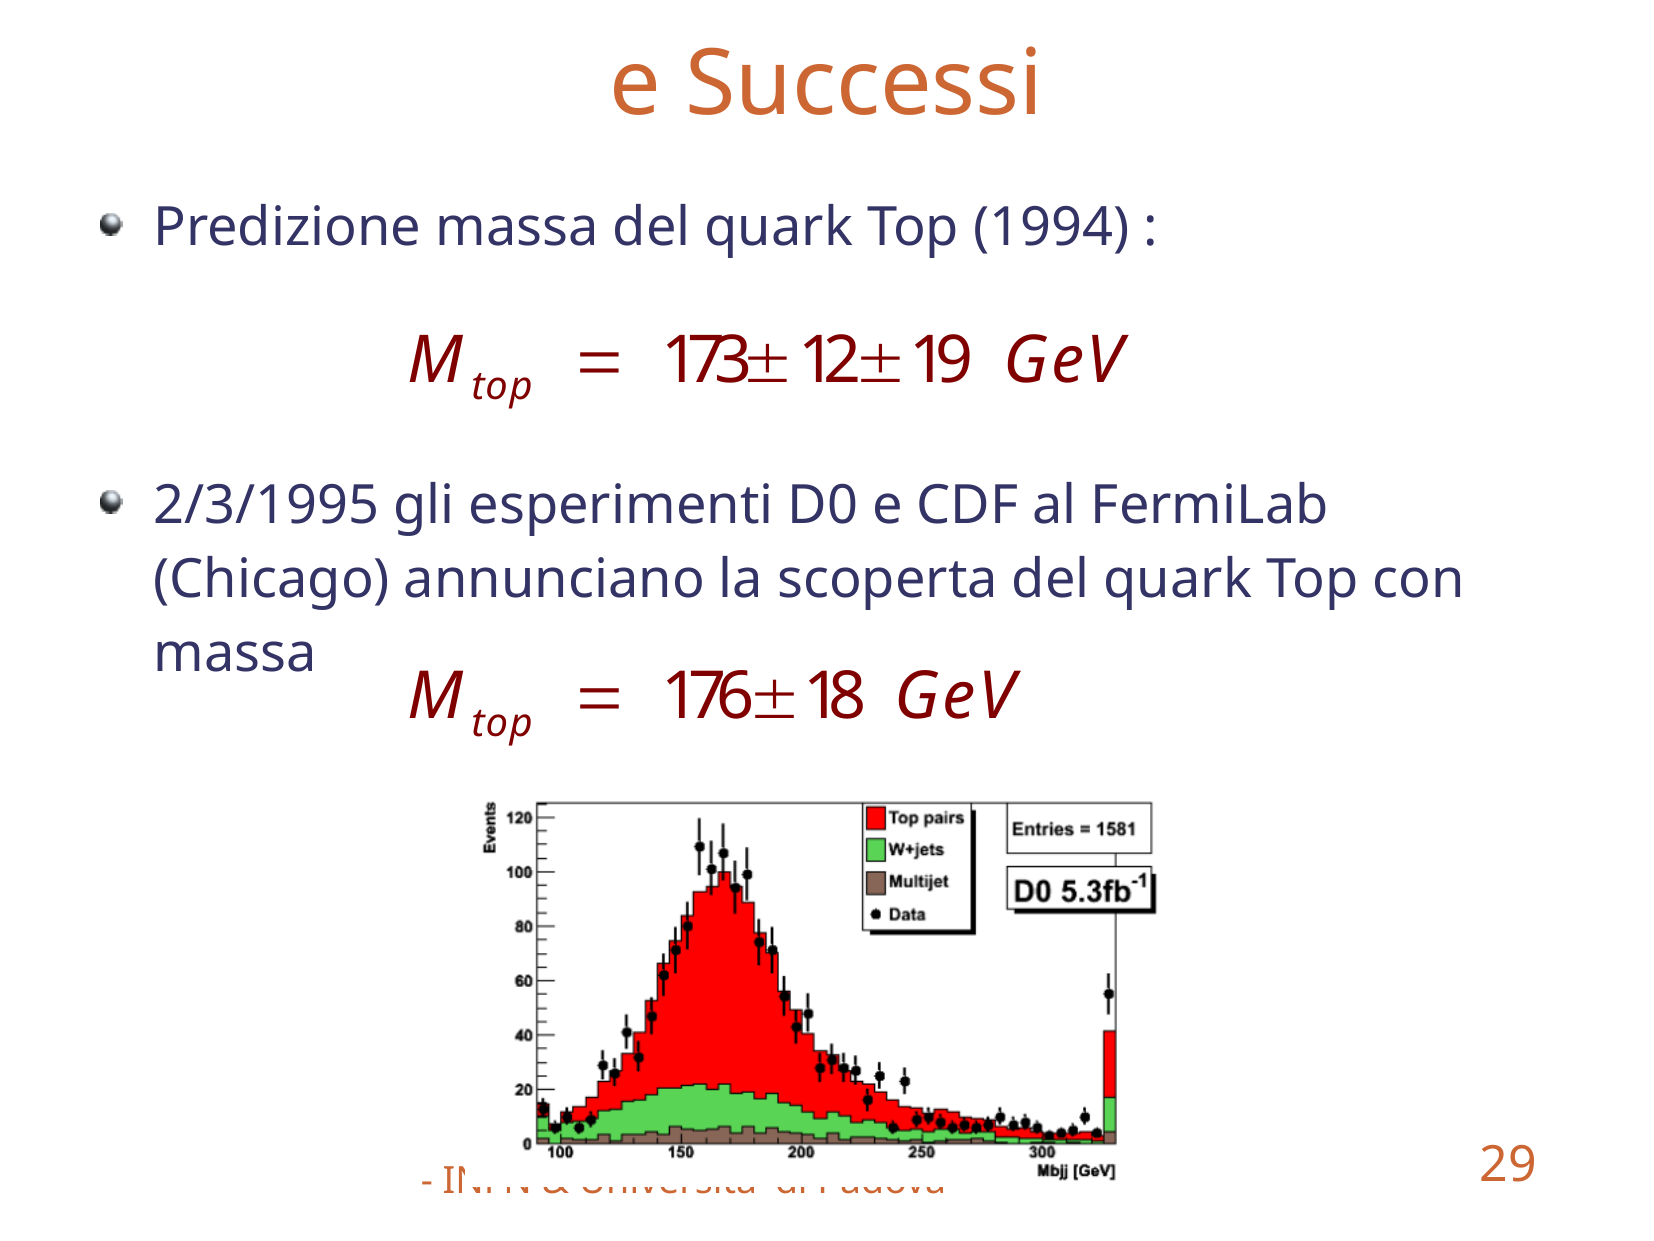

# e Successi
Predizione massa del quark Top (1994) :
2/3/1995 gli esperimenti D0 e CDF al FermiLab (Chicago) annunciano la scoperta del quark Top con massa